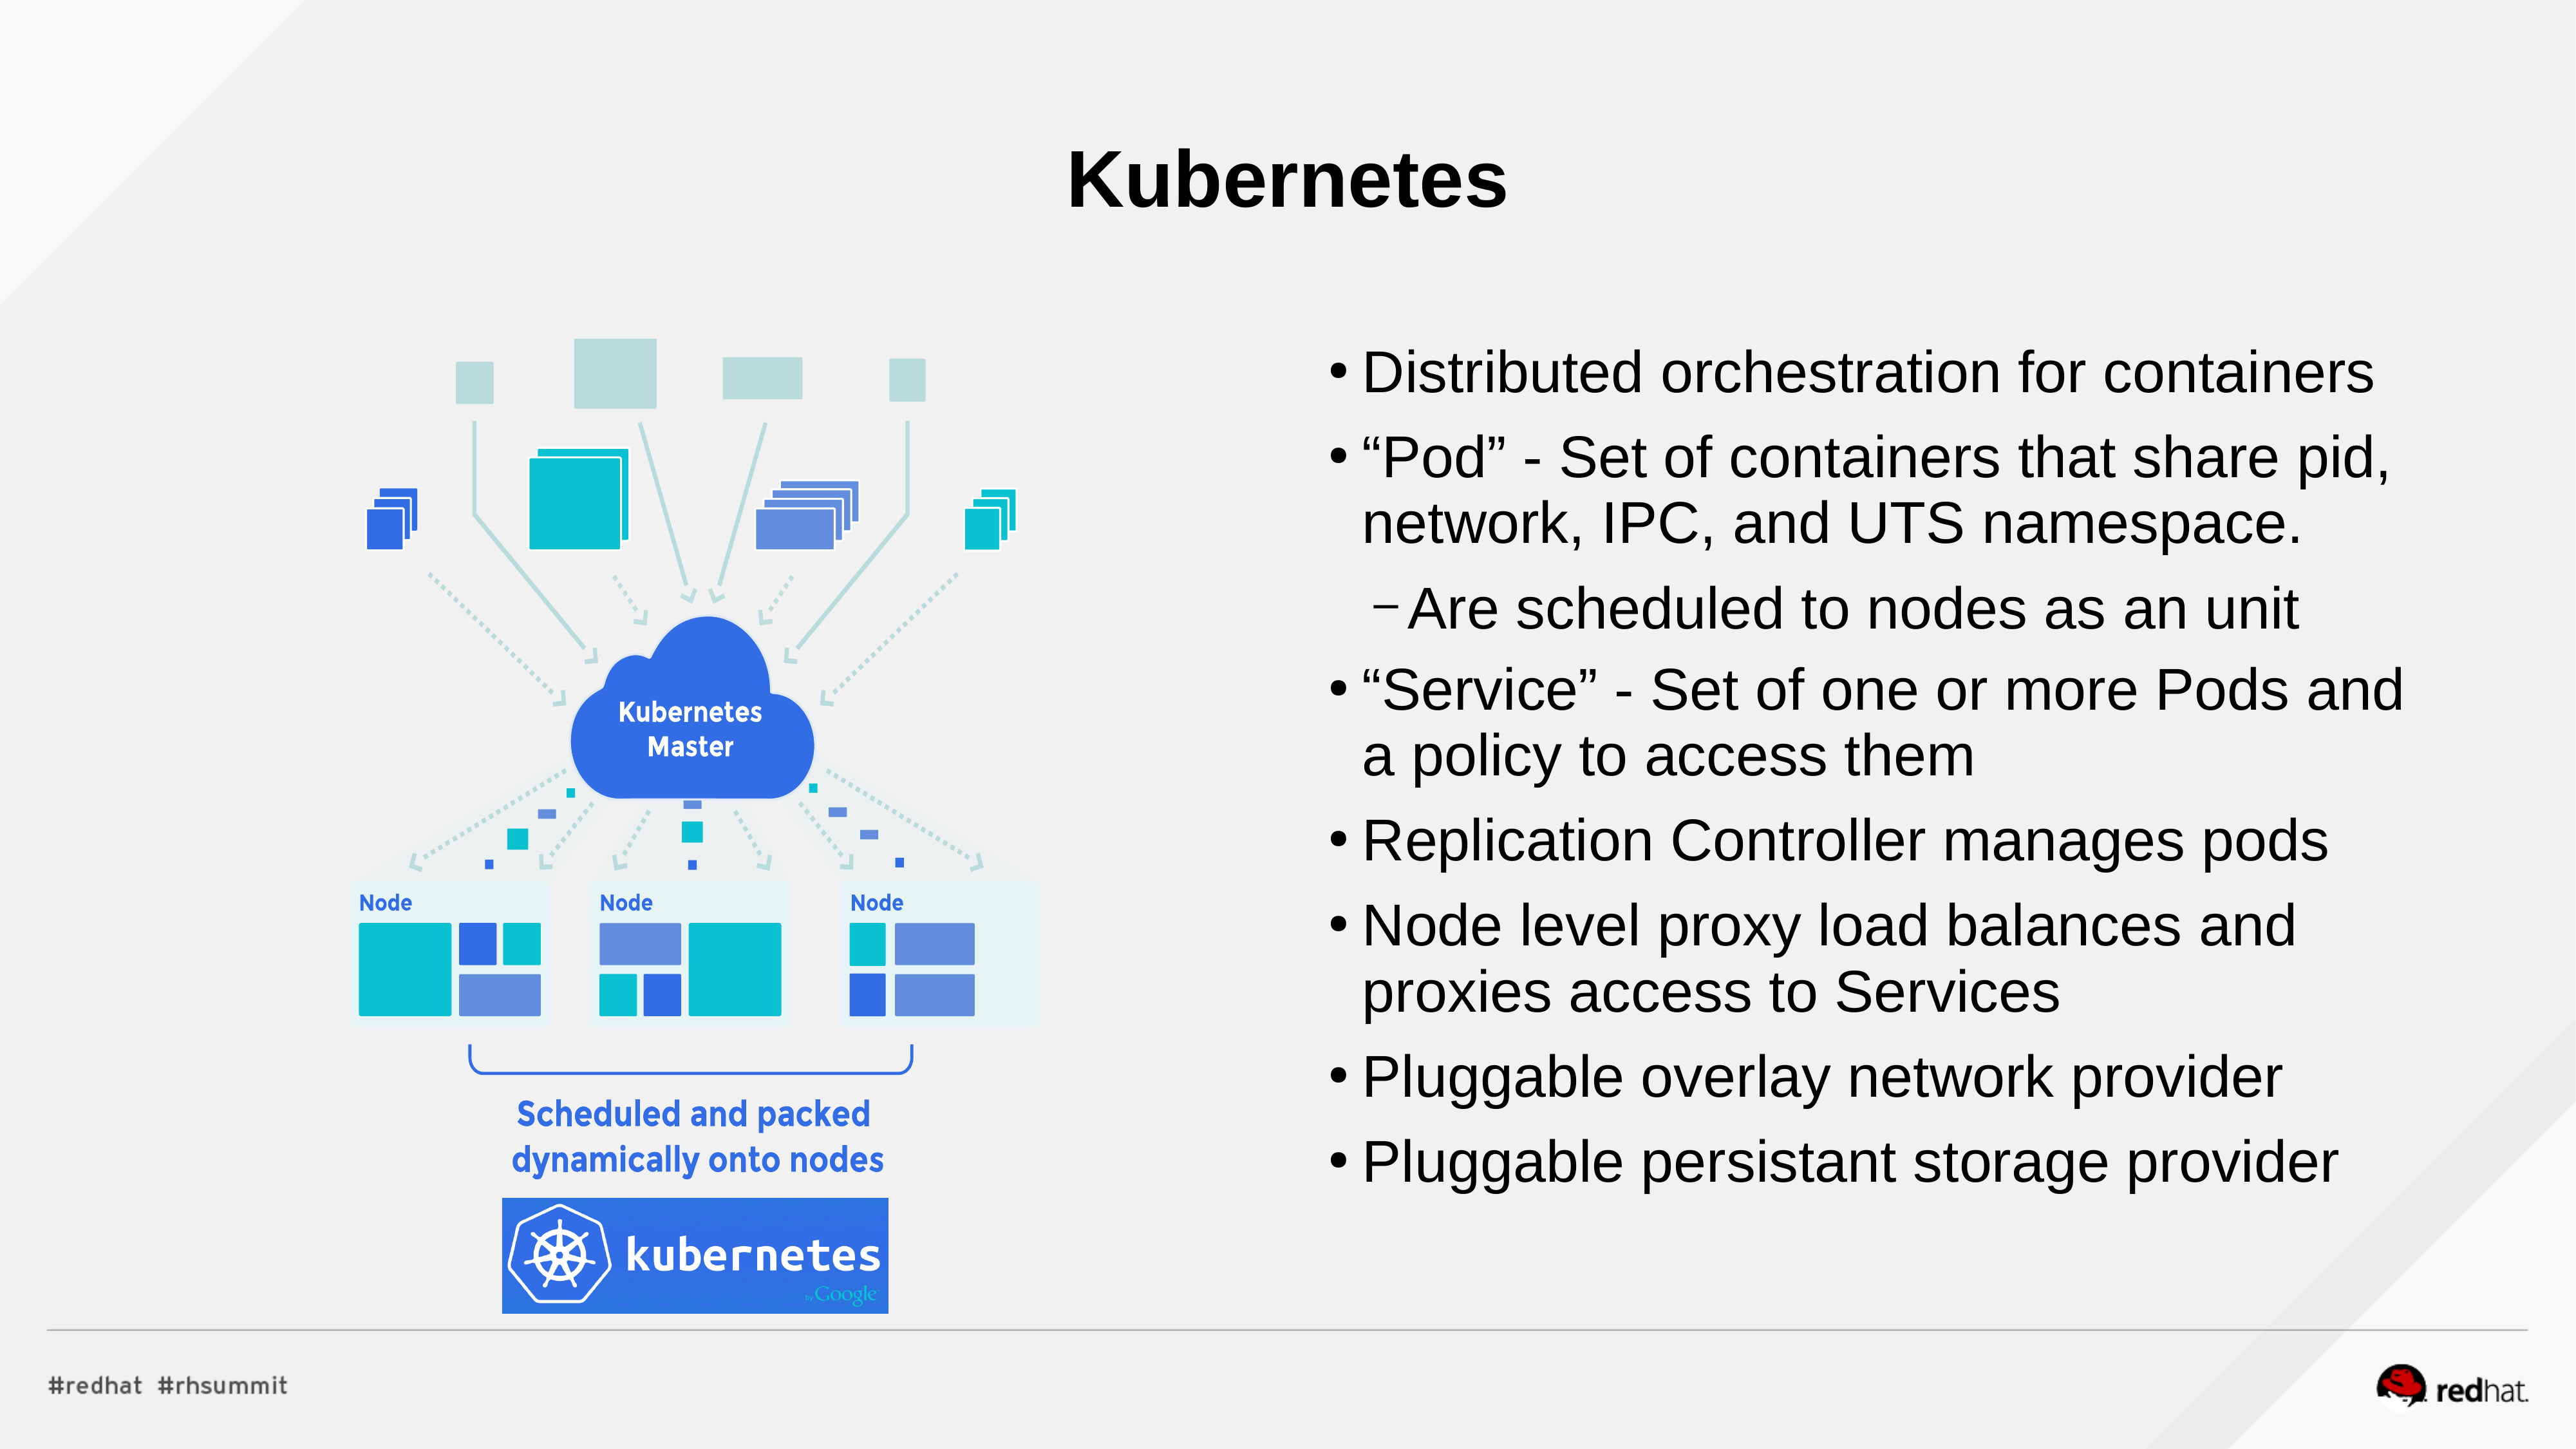

# Kubernetes
Distributed orchestration for containers
“Pod” - Set of containers that share pid, network, IPC, and UTS namespace.
Are scheduled to nodes as an unit
“Service” - Set of one or more Pods and a policy to access them
Replication Controller manages pods
Node level proxy load balances and proxies access to Services
Pluggable overlay network provider
Pluggable persistant storage provider